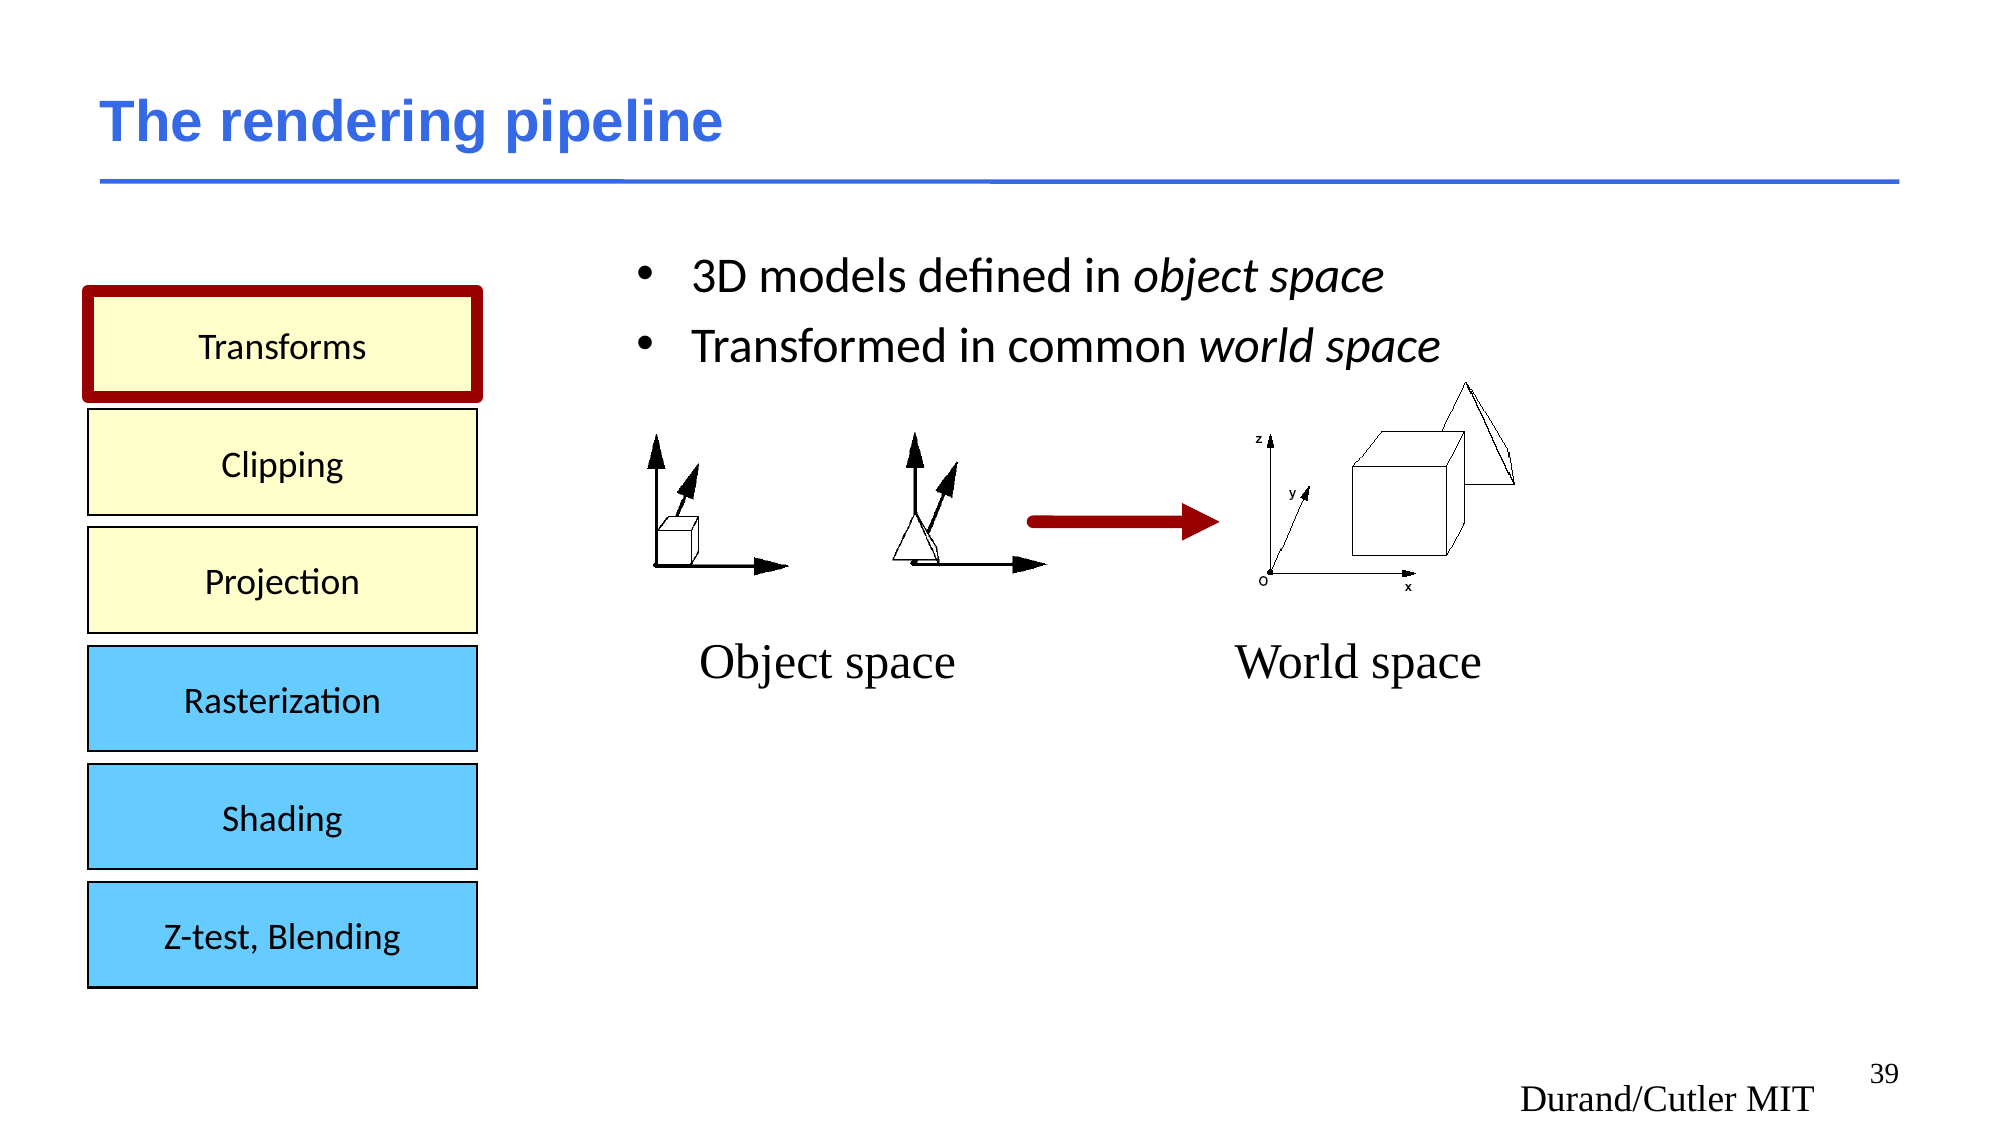

# The rendering pipeline
3D models defined in object space
Transformed in common world space
Transforms
Clipping
Projection
Object space
World space
Rasterization
Shading
Z-test, Blending
39
Durand/Cutler MIT